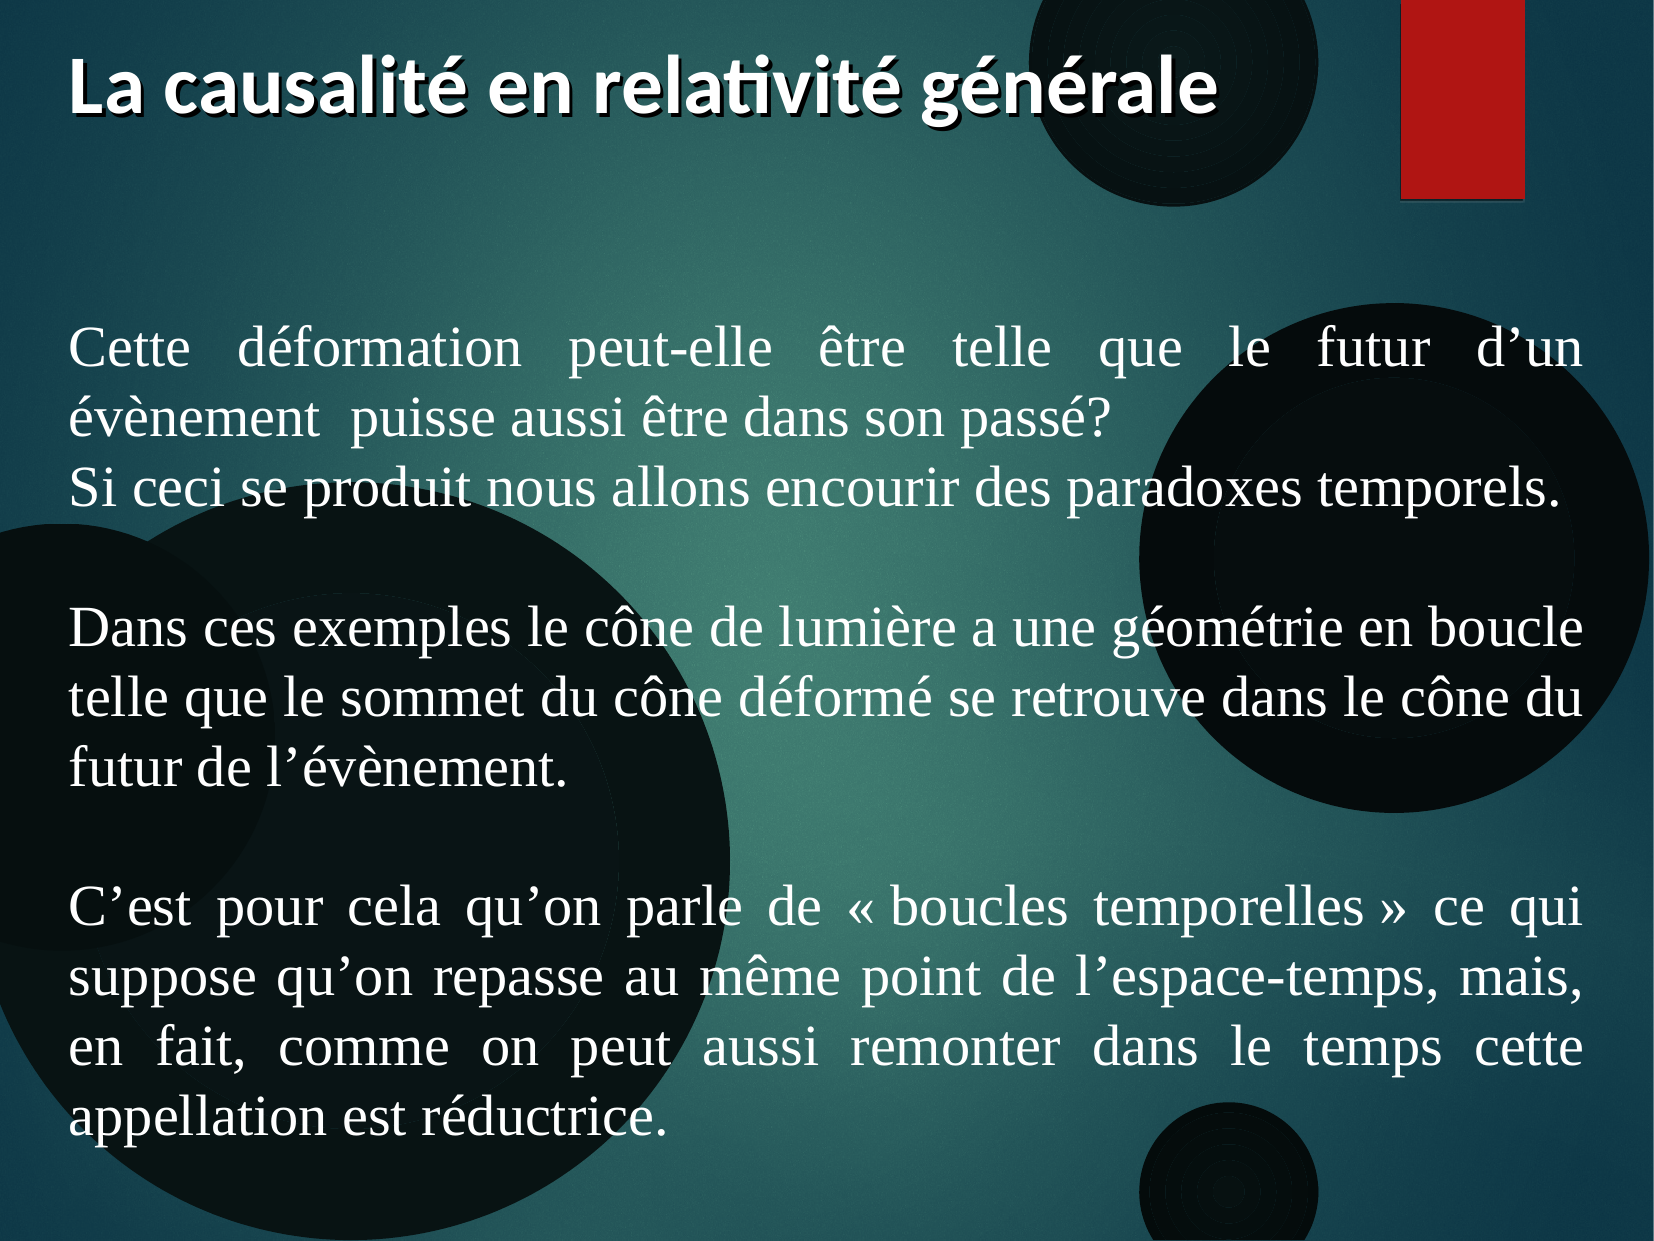

La causalité en relativité générale
Cette déformation peut-elle être telle que le futur d’un évènement puisse aussi être dans son passé?
Si ceci se produit nous allons encourir des paradoxes temporels.
Dans ces exemples le cône de lumière a une géométrie en boucle telle que le sommet du cône déformé se retrouve dans le cône du futur de l’évènement.
C’est pour cela qu’on parle de « boucles temporelles » ce qui suppose qu’on repasse au même point de l’espace-temps, mais, en fait, comme on peut aussi remonter dans le temps cette appellation est réductrice.